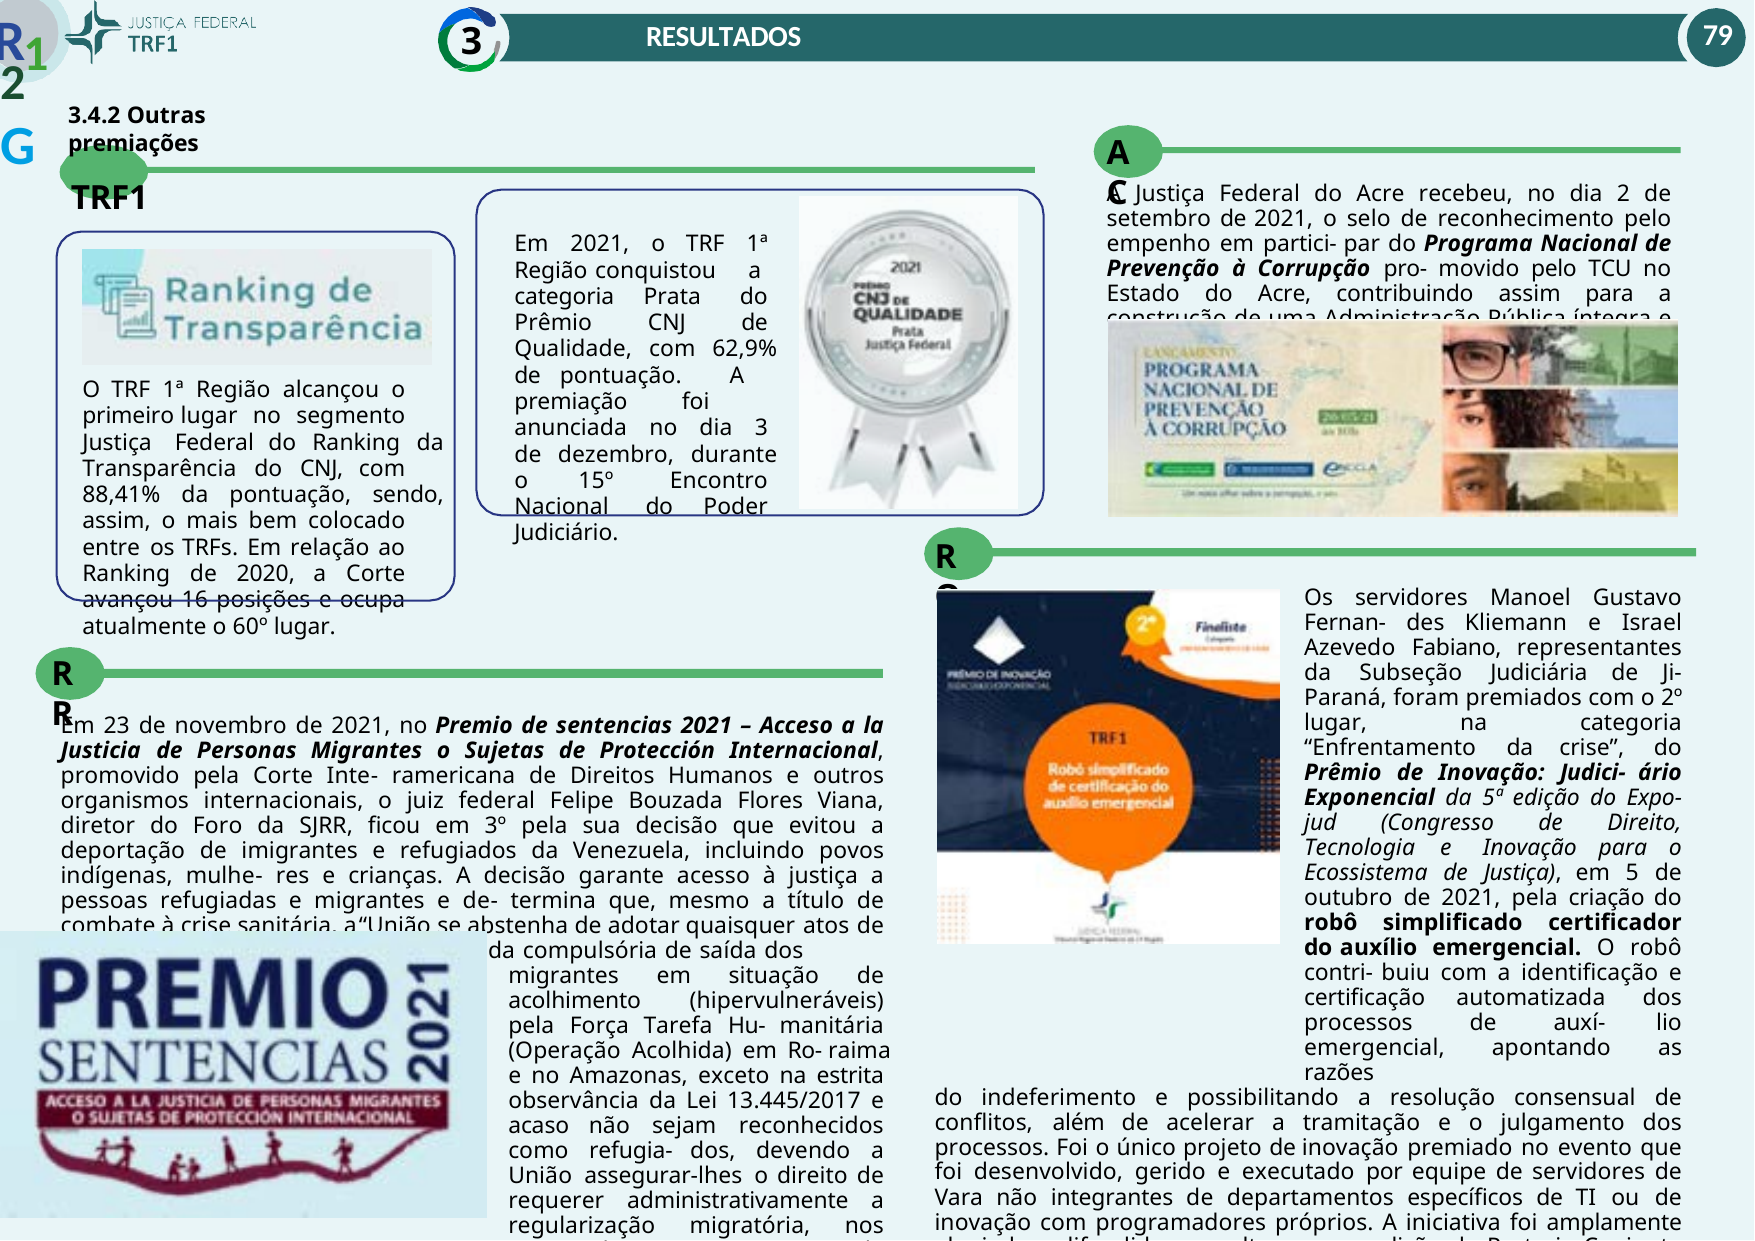

R
2G
79
3
RESULTADOS
1
3.4.2 Outras premiações
TRF1
AC
A Justiça Federal do Acre recebeu, no dia 2 de setembro de 2021, o selo de reconhecimento pelo empenho em partici- par do Programa Nacional de Prevenção à Corrupção pro- movido pelo TCU no Estado do Acre, contribuindo assim para a construção de uma Administração Pública íntegra e proba.
Em 2021, o TRF 1ª Região conquistou a categoria Prata do Prêmio CNJ de Qualidade, com 62,9% de pontuação. A premiação foi anunciada no dia 3 de dezembro, durante o 15º Encontro Nacional do Poder Judiciário.
O TRF 1ª Região alcançou o primeiro lugar no segmento Justiça Federal do Ranking da Transparência do CNJ, com 88,41% da pontuação, sendo, assim, o mais bem colocado entre os TRFs. Em relação ao Ranking de 2020, a Corte avançou 16 posições e ocupa atualmente o 60º lugar.
RO
Os servidores Manoel Gustavo Fernan- des Kliemann e Israel Azevedo Fabiano, representantes da Subseção Judiciária de Ji-Paraná, foram premiados com o 2º lugar, na categoria “Enfrentamento da crise”, do Prêmio de Inovação: Judici- ário Exponencial da 5ª edição do Expo- jud (Congresso de Direito, Tecnologia e Inovação para o Ecossistema de Justiça), em 5 de outubro de 2021, pela criação do robô simplificado certificador do auxílio emergencial. O robô contri- buiu com a identificação e certificação automatizada dos processos de auxí- lio emergencial, apontando as razões
do indeferimento e possibilitando a resolução consensual de conflitos, além de acelerar a tramitação e o julgamento dos processos. Foi o único projeto de inovação premiado no evento que foi desenvolvido, gerido e executado por equipe de servidores de Vara não integrantes de departamentos específicos de TI ou de inovação com programadores próprios. A iniciativa foi amplamente elogiada e difundida e resultou na expedição da Portaria Conjunta Presi/Co- ger/Cojef/SistCon 11724920, que autoriza o uso de solução automatizada de certificação nos processos em tramitação em todas as unidades judiciais da 1ª Região.
Fontes: Secge e SJs
RR
Em 23 de novembro de 2021, no Premio de sentencias 2021 – Acceso a la Justicia de Personas Migrantes o Sujetas de Protección Internacional, promovido pela Corte Inte- ramericana de Direitos Humanos e outros organismos internacionais, o juiz federal Felipe Bouzada Flores Viana, diretor do Foro da SJRR, ficou em 3º pela sua decisão que evitou a deportação de imigrantes e refugiados da Venezuela, incluindo povos indígenas, mulhe- res e crianças. A decisão garante acesso à justiça a pessoas refugiadas e migrantes e de- termina que, mesmo a título de combate à crise sanitária, a“União se abstenha de adotar quaisquer atos de deportação, repatriação ou outra medida compulsória de saída dos
migrantes em situação de acolhimento (hipervulneráveis) pela Força Tarefa Hu- manitária (Operação Acolhida) em Ro- raima e no Amazonas, exceto na estrita observância da Lei 13.445/2017 e acaso não sejam reconhecidos como refugia- dos, devendo a União assegurar-lhes o direito de requerer administrativamente a regularização migratória, nos termos da Lei 13.445/2017 ou da Lei 9.474/97”.